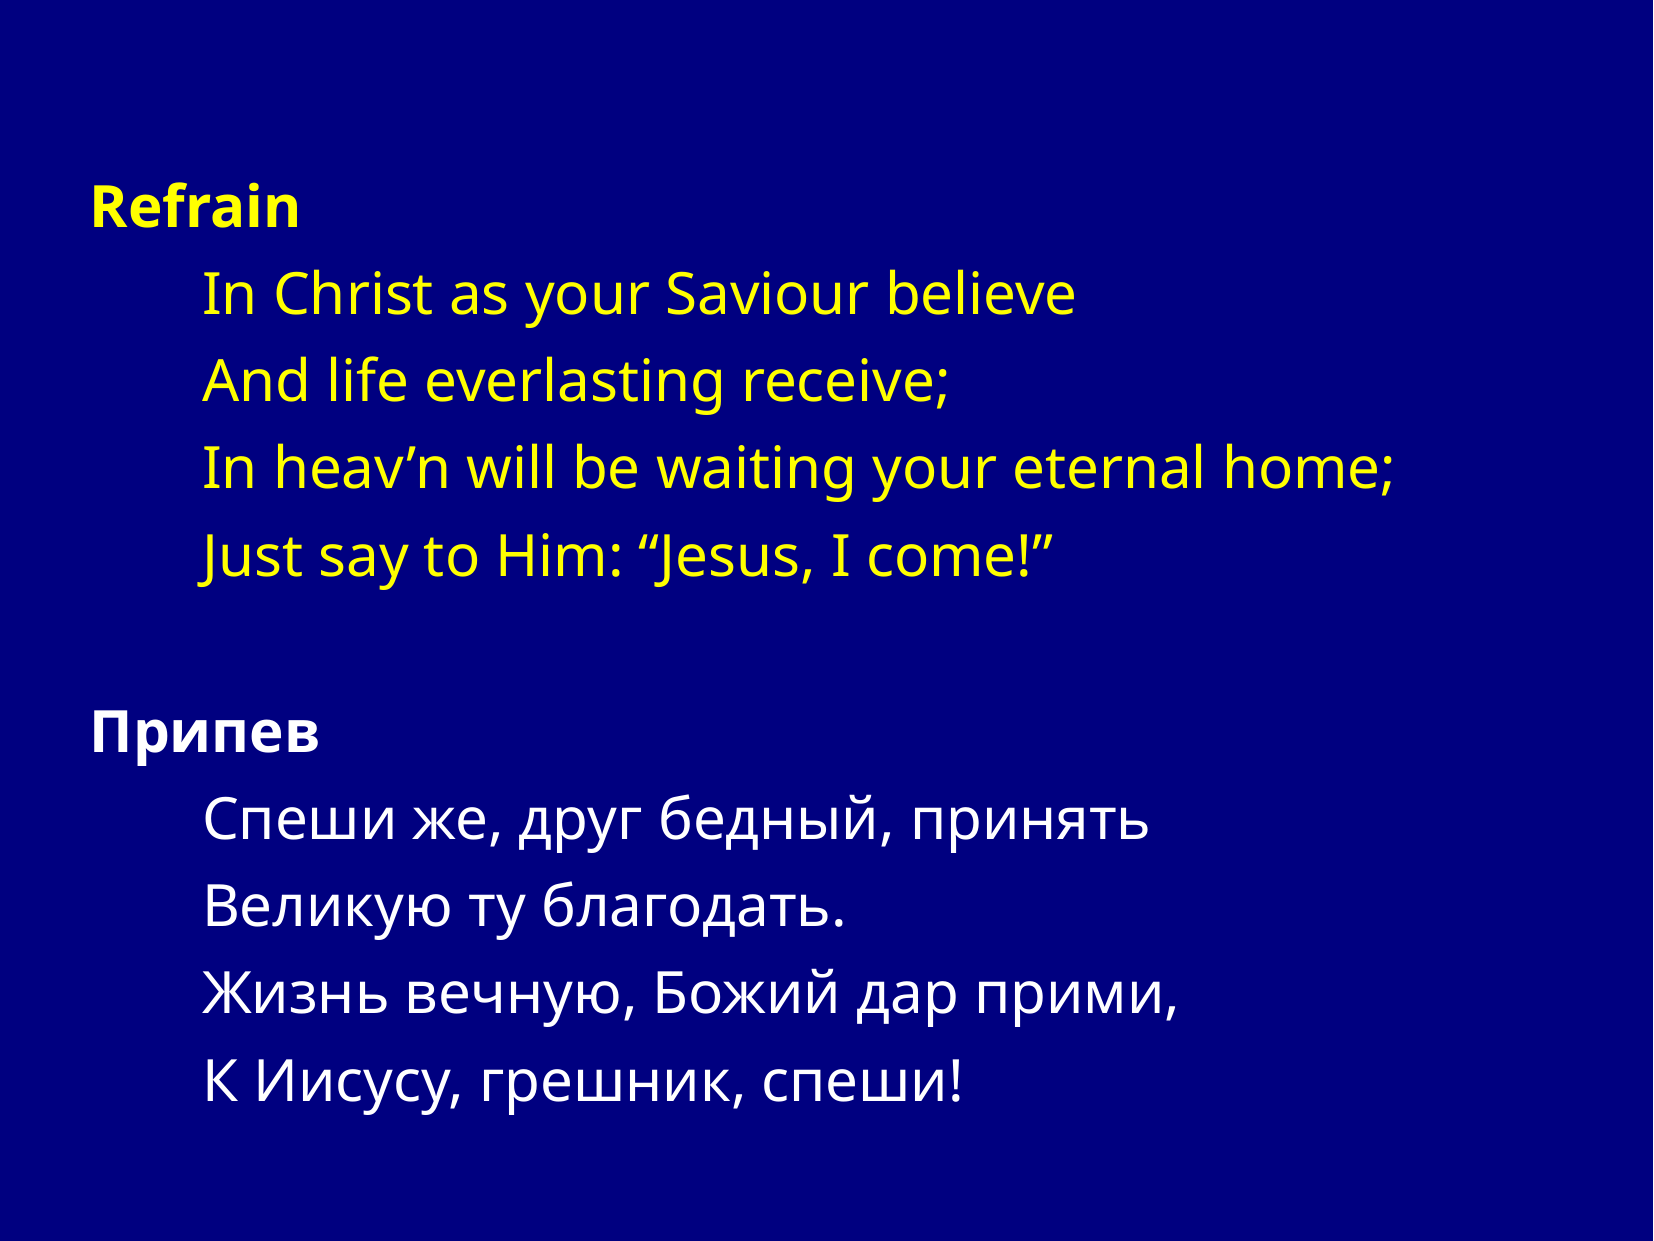

Refrain
	In Christ as your Saviour believe
	And life everlasting receive;
	In heav’n will be waiting your eternal home;
	Just say to Him: “Jesus, I come!”
Припев
	Спеши же, друг бедный, принять
	Великую ту благодать.
	Жизнь вечную, Божий дар прими,
	К Иисусу, грешник, спеши!